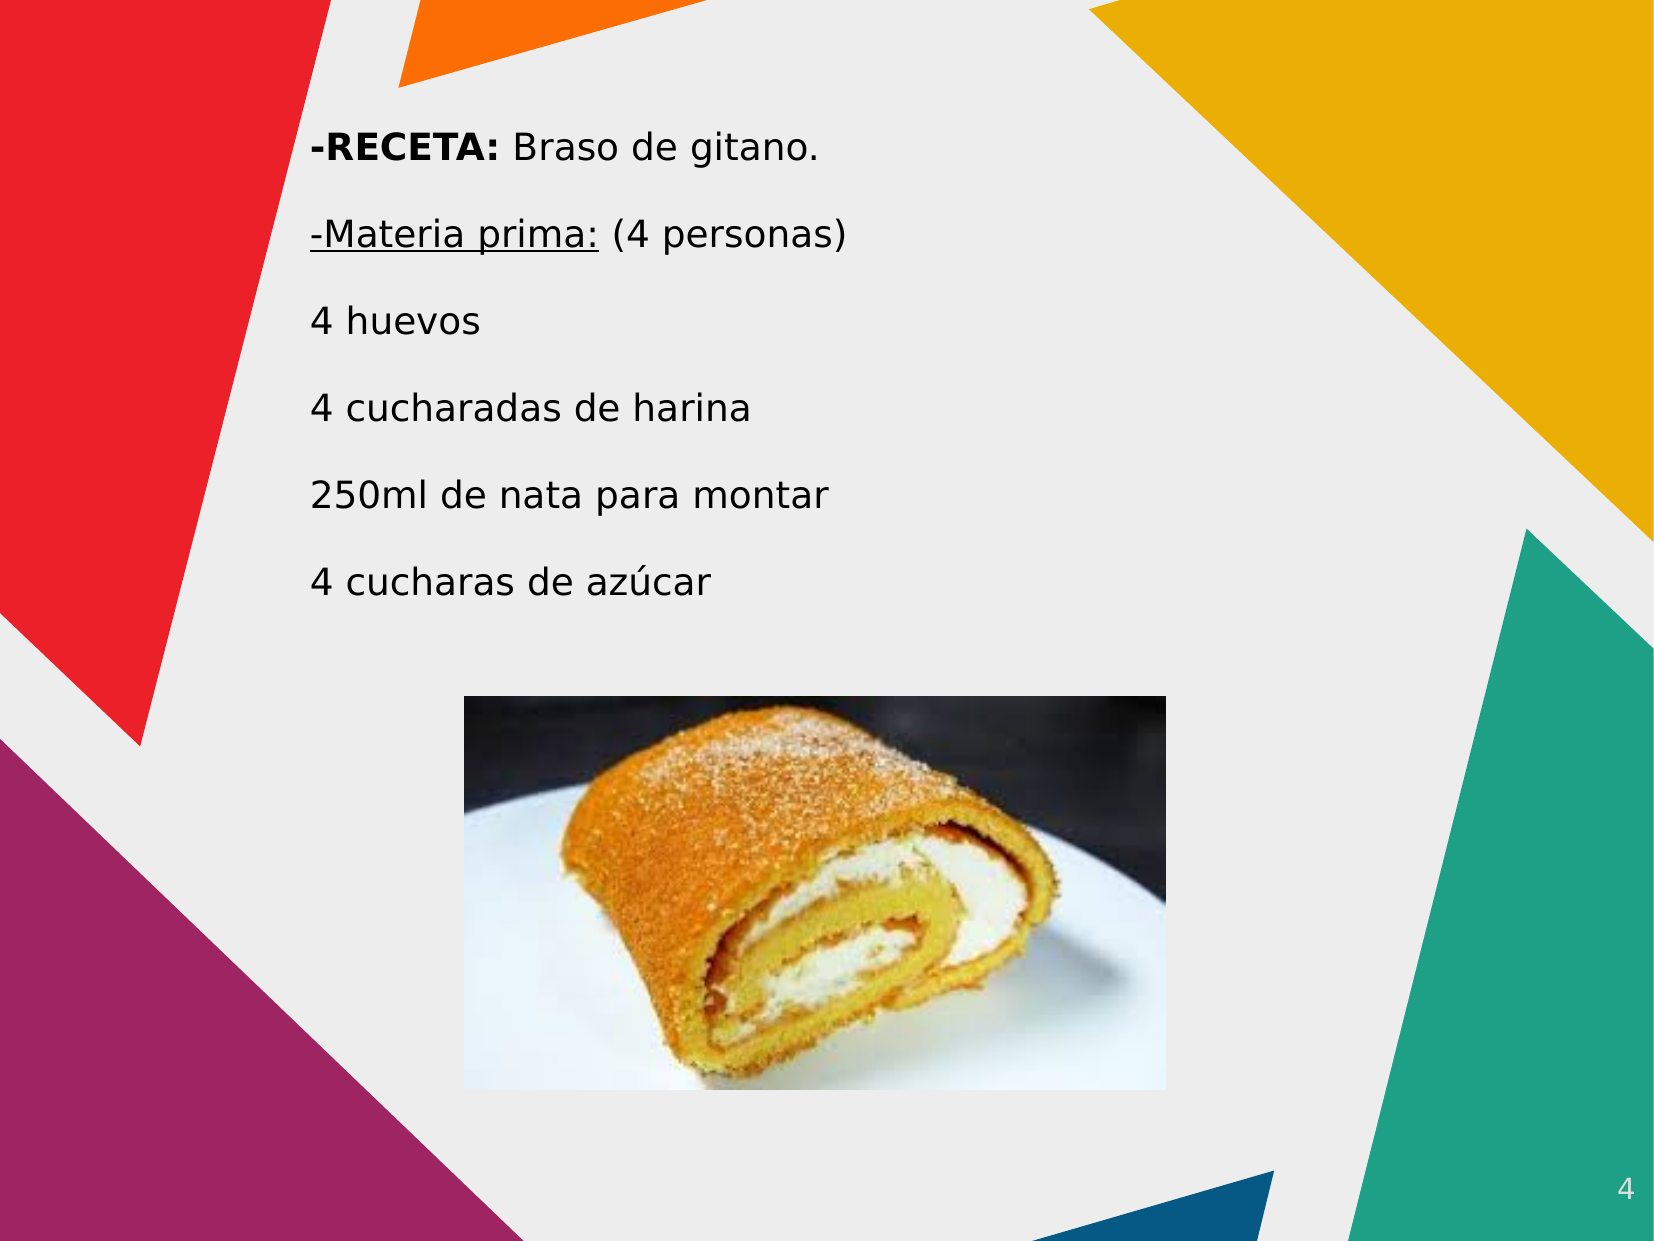

-RECETA: Braso de gitano.
-Materia prima: (4 personas)
4 huevos
4 cucharadas de harina
250ml de nata para montar
4 cucharas de azúcar
4